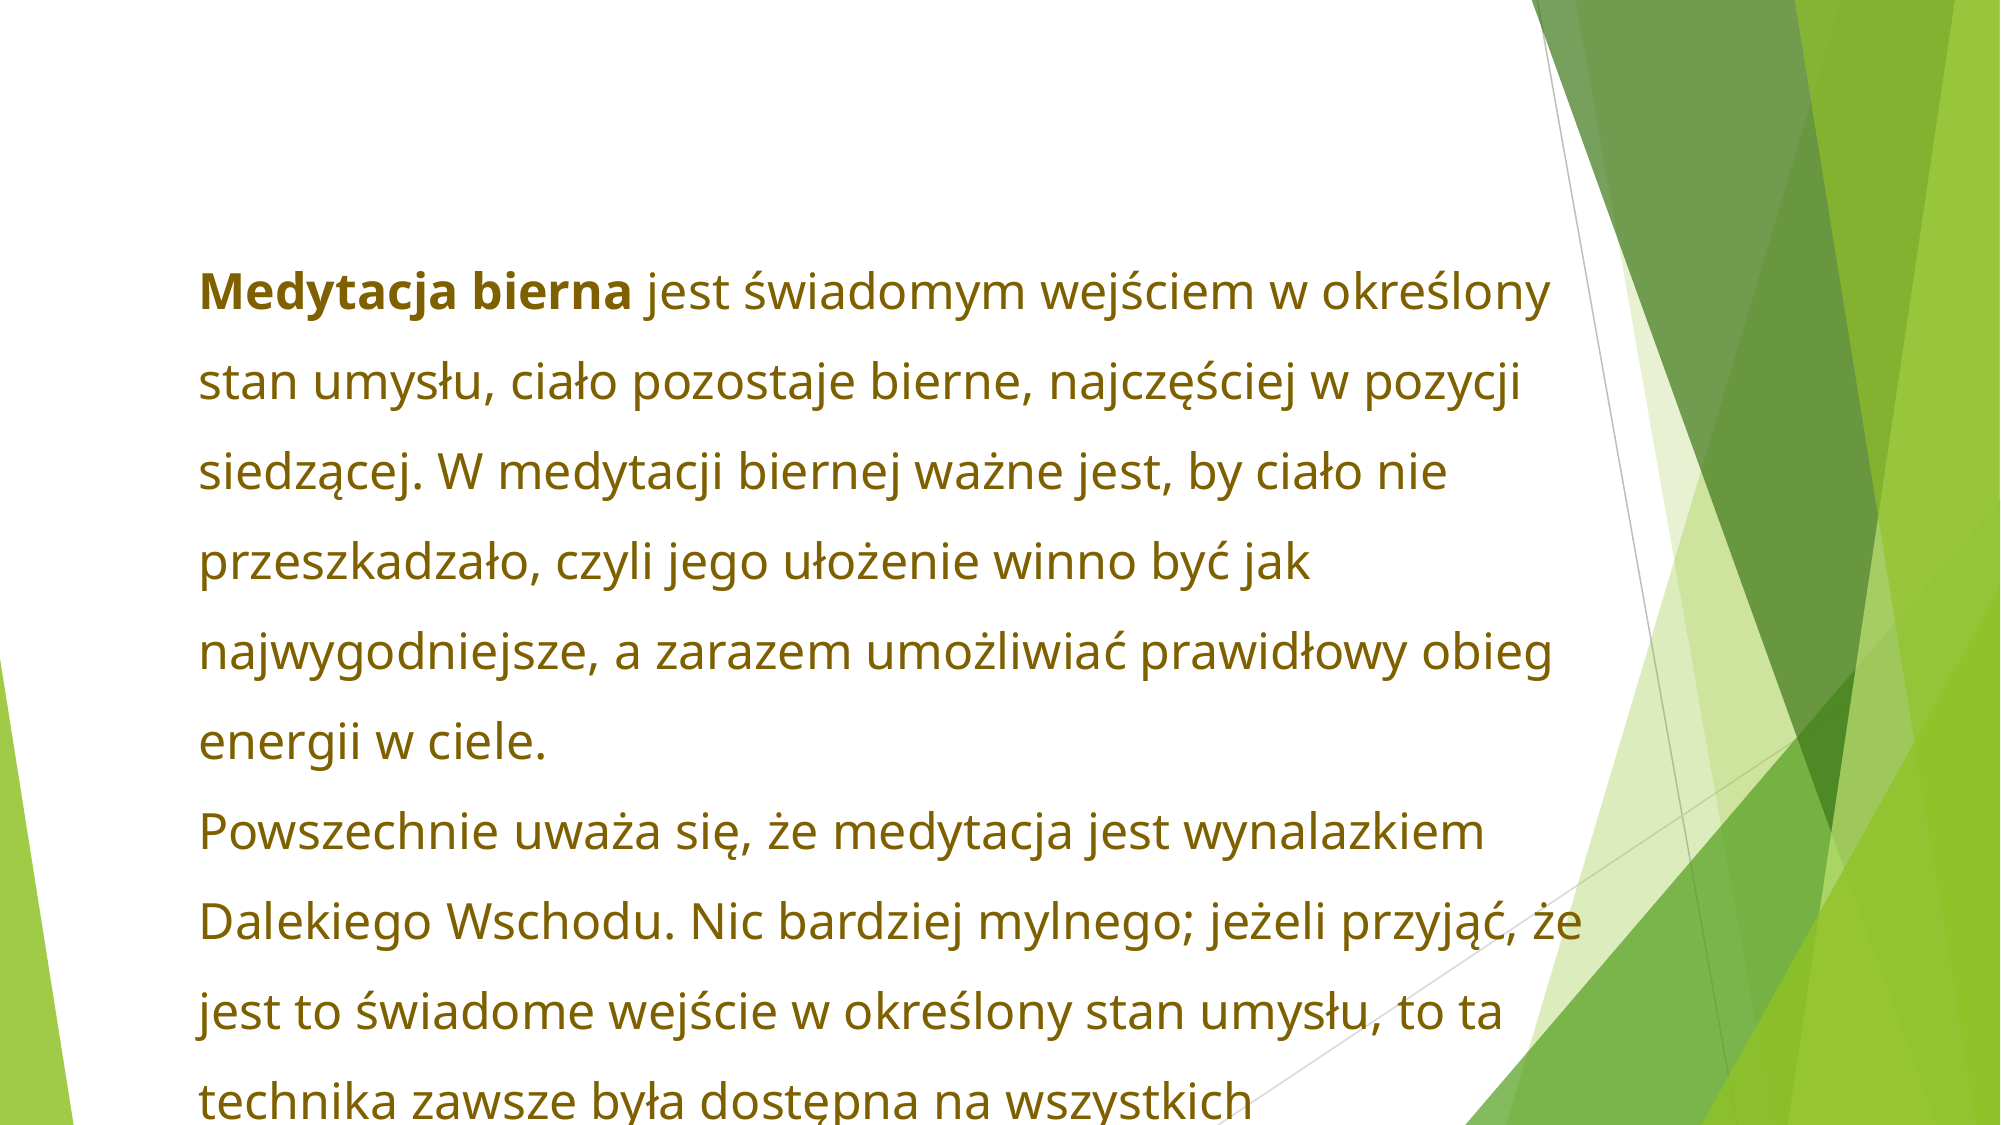

Medytacja bierna jest świadomym wejściem w określony stan umysłu, ciało pozostaje bierne, najczęściej w pozycji siedzącej. W medytacji biernej ważne jest, by ciało nie przeszkadzało, czyli jego ułożenie winno być jak najwygodniejsze, a zarazem umożliwiać prawidłowy obieg energii w ciele.
Powszechnie uważa się, że medytacja jest wynalazkiem Dalekiego Wschodu. Nic bardziej mylnego; jeżeli przyjąć, że jest to świadome wejście w określony stan umysłu, to ta technika zawsze była dostępna na wszystkich kontynentach i we wszystkich czasach.